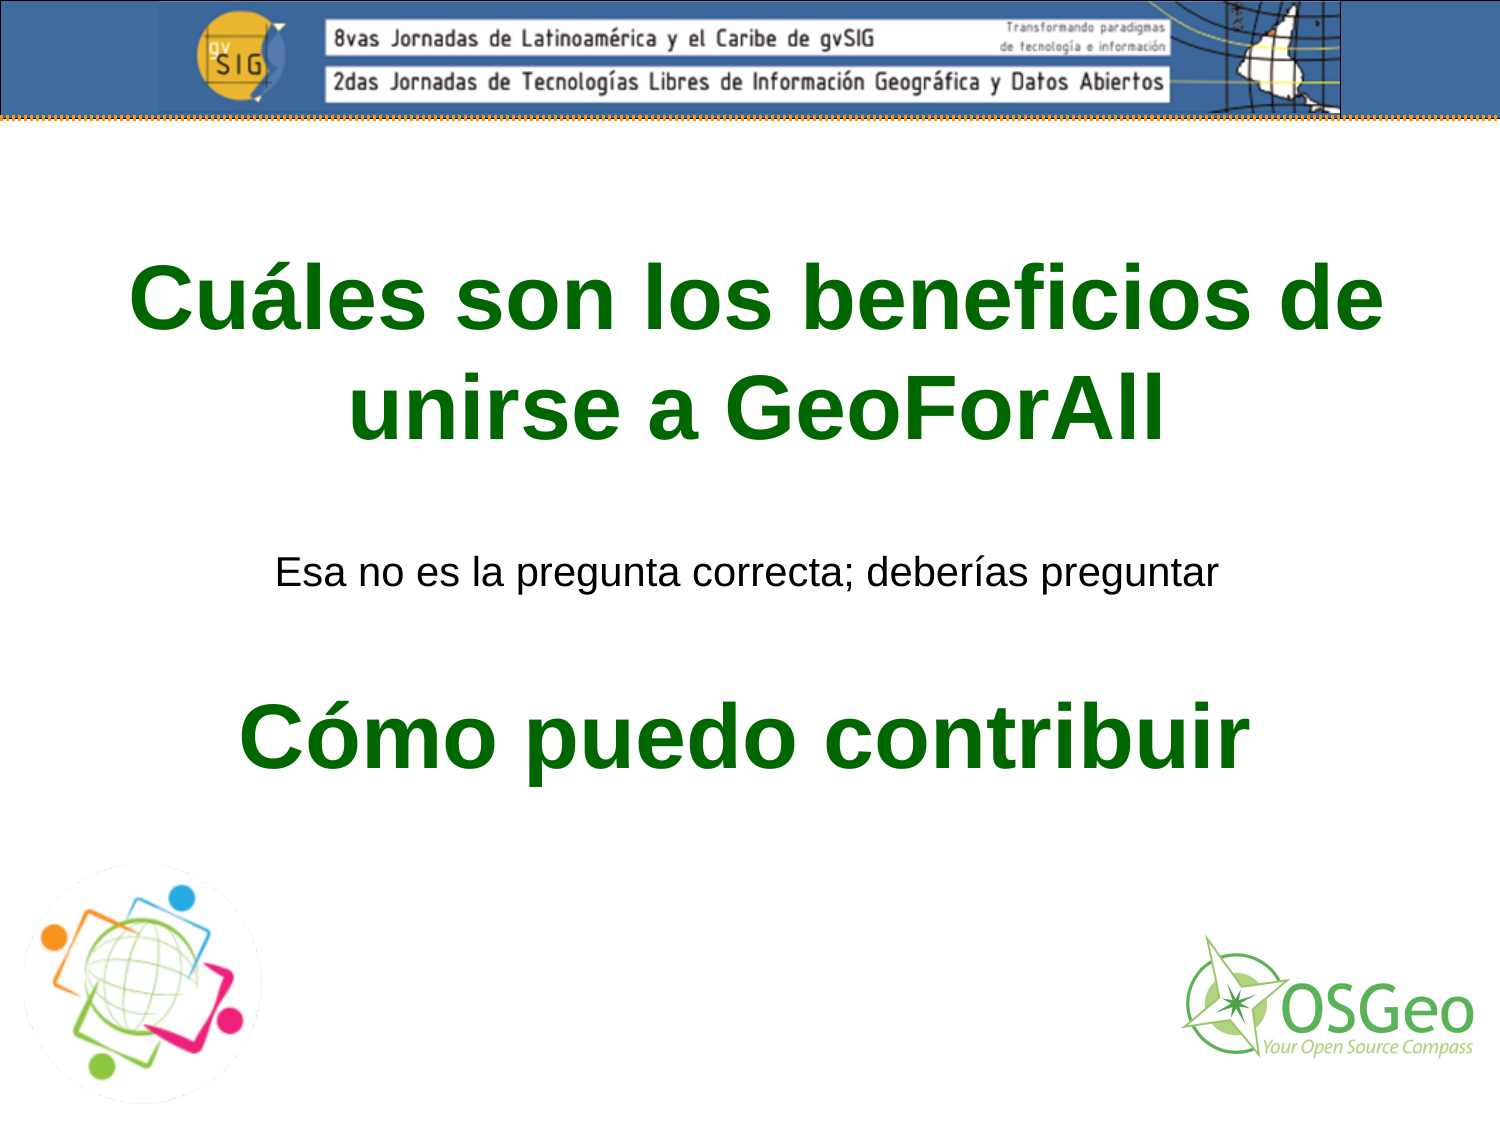

# Cuáles son los beneficios de unirse a GeoForAll
Esa no es la pregunta correcta; deberías preguntar
Cómo puedo contribuir